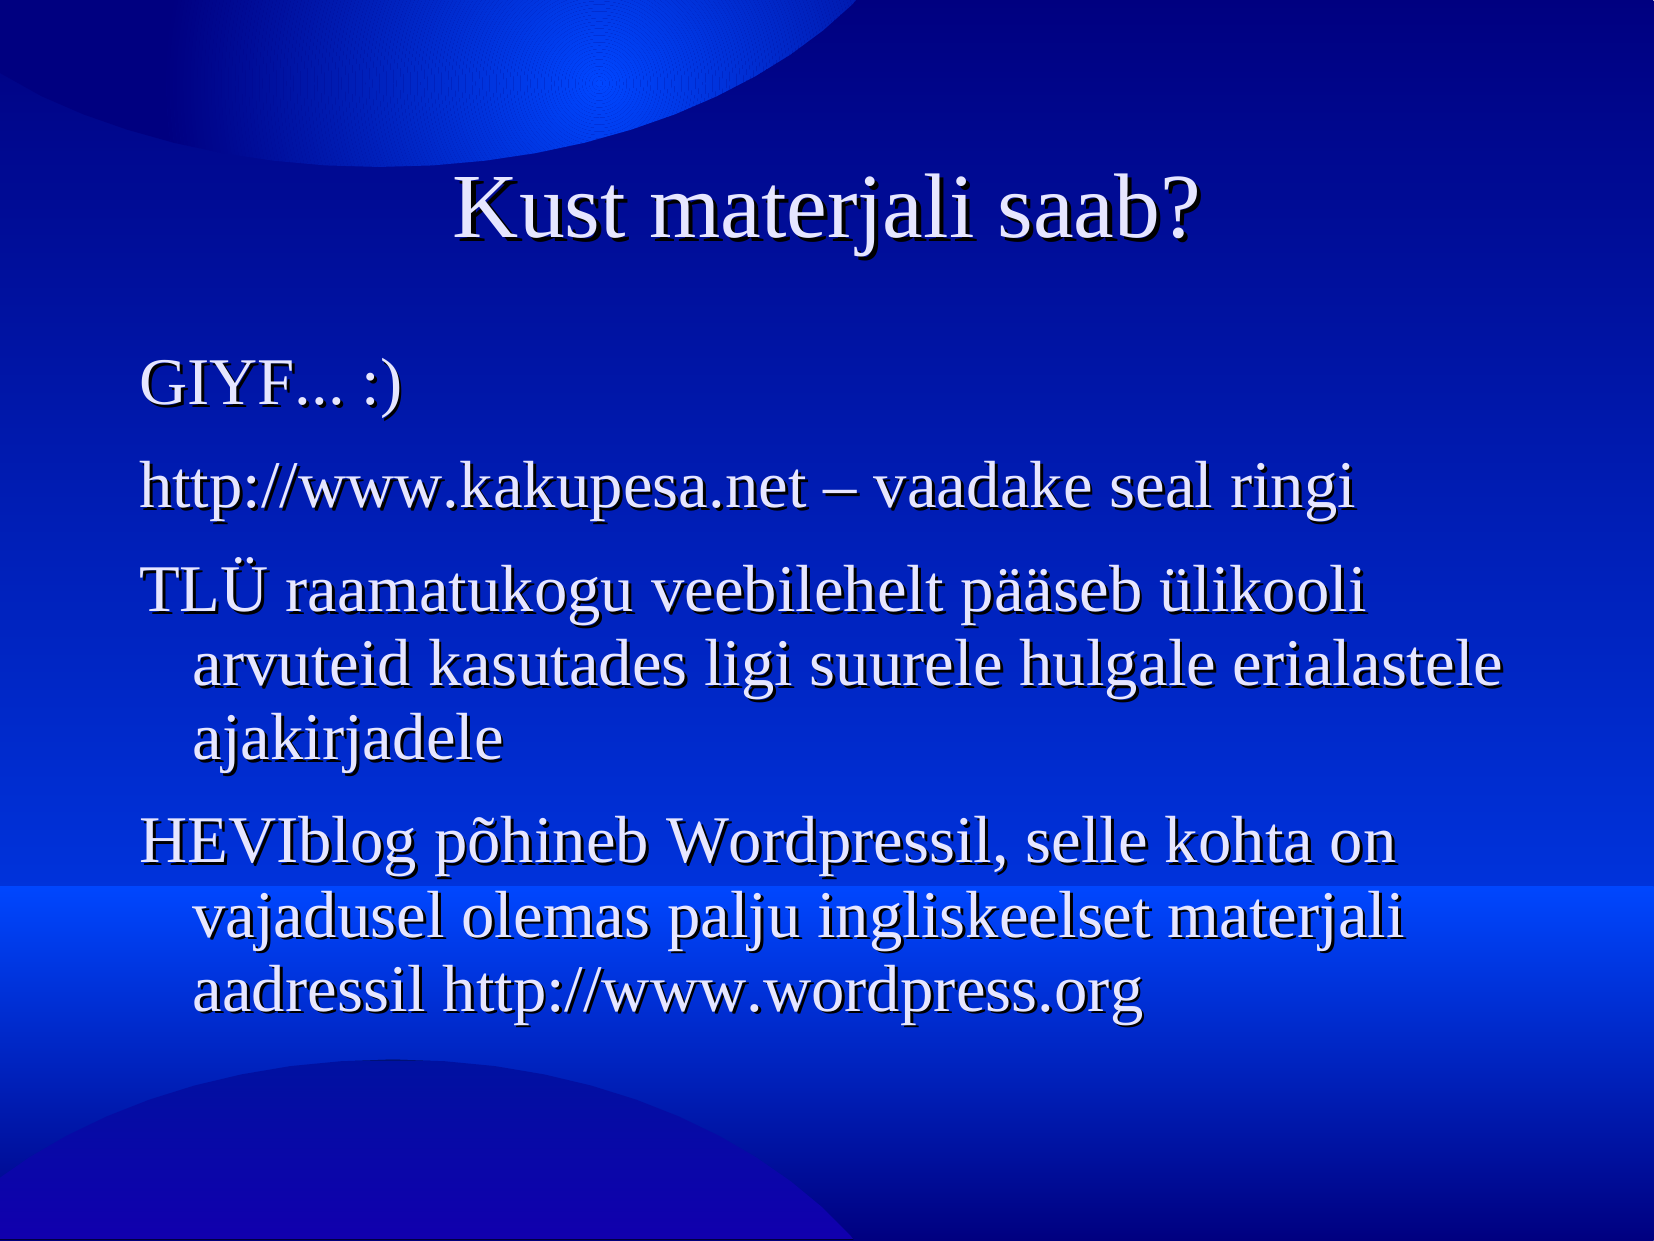

# Kust materjali saab?
GIYF... :)
http://www.kakupesa.net – vaadake seal ringi
TLÜ raamatukogu veebilehelt pääseb ülikooli arvuteid kasutades ligi suurele hulgale erialastele ajakirjadele
HEVIblog põhineb Wordpressil, selle kohta on vajadusel olemas palju ingliskeelset materjali aadressil http://www.wordpress.org